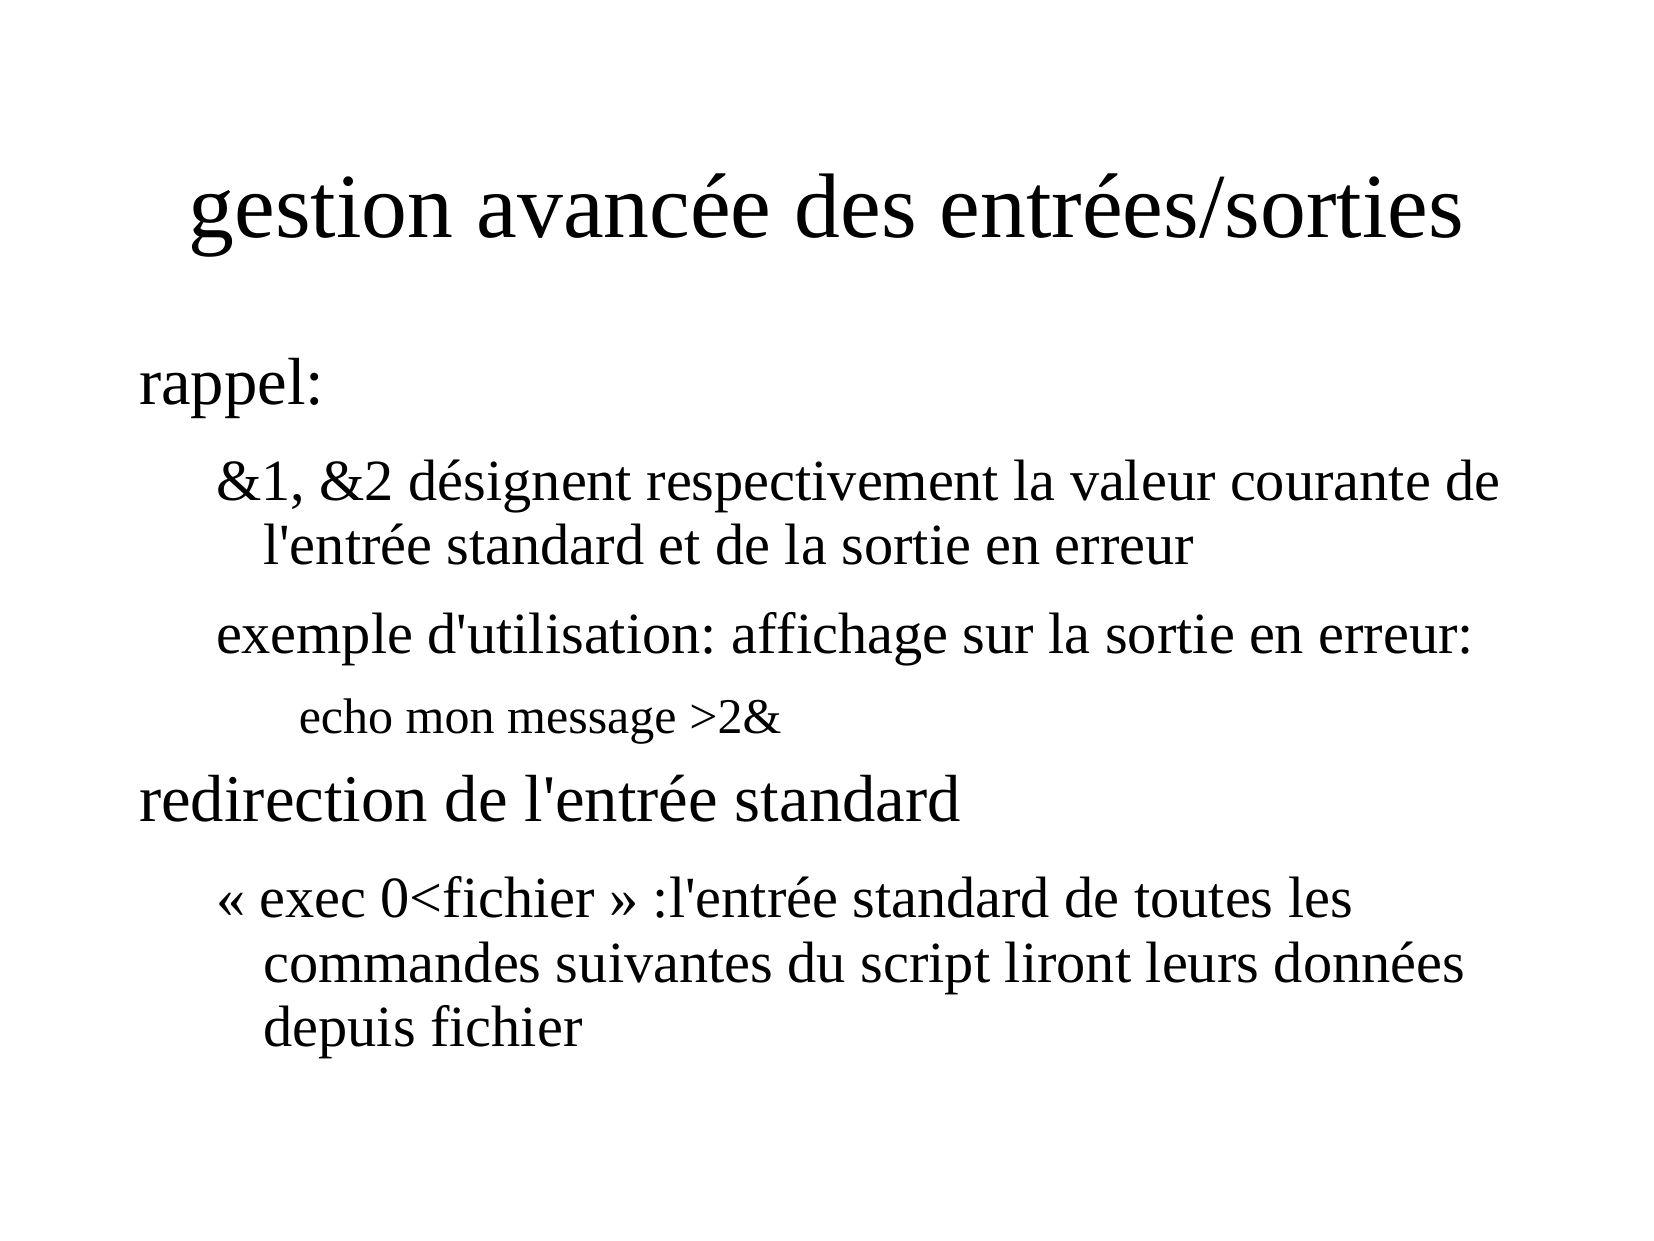

# gestion avancée des entrées/sorties
rappel:
&1, &2 désignent respectivement la valeur courante de l'entrée standard et de la sortie en erreur
exemple d'utilisation: affichage sur la sortie en erreur:
echo mon message >2&
redirection de l'entrée standard
« exec 0<fichier » :l'entrée standard de toutes les commandes suivantes du script liront leurs données depuis fichier